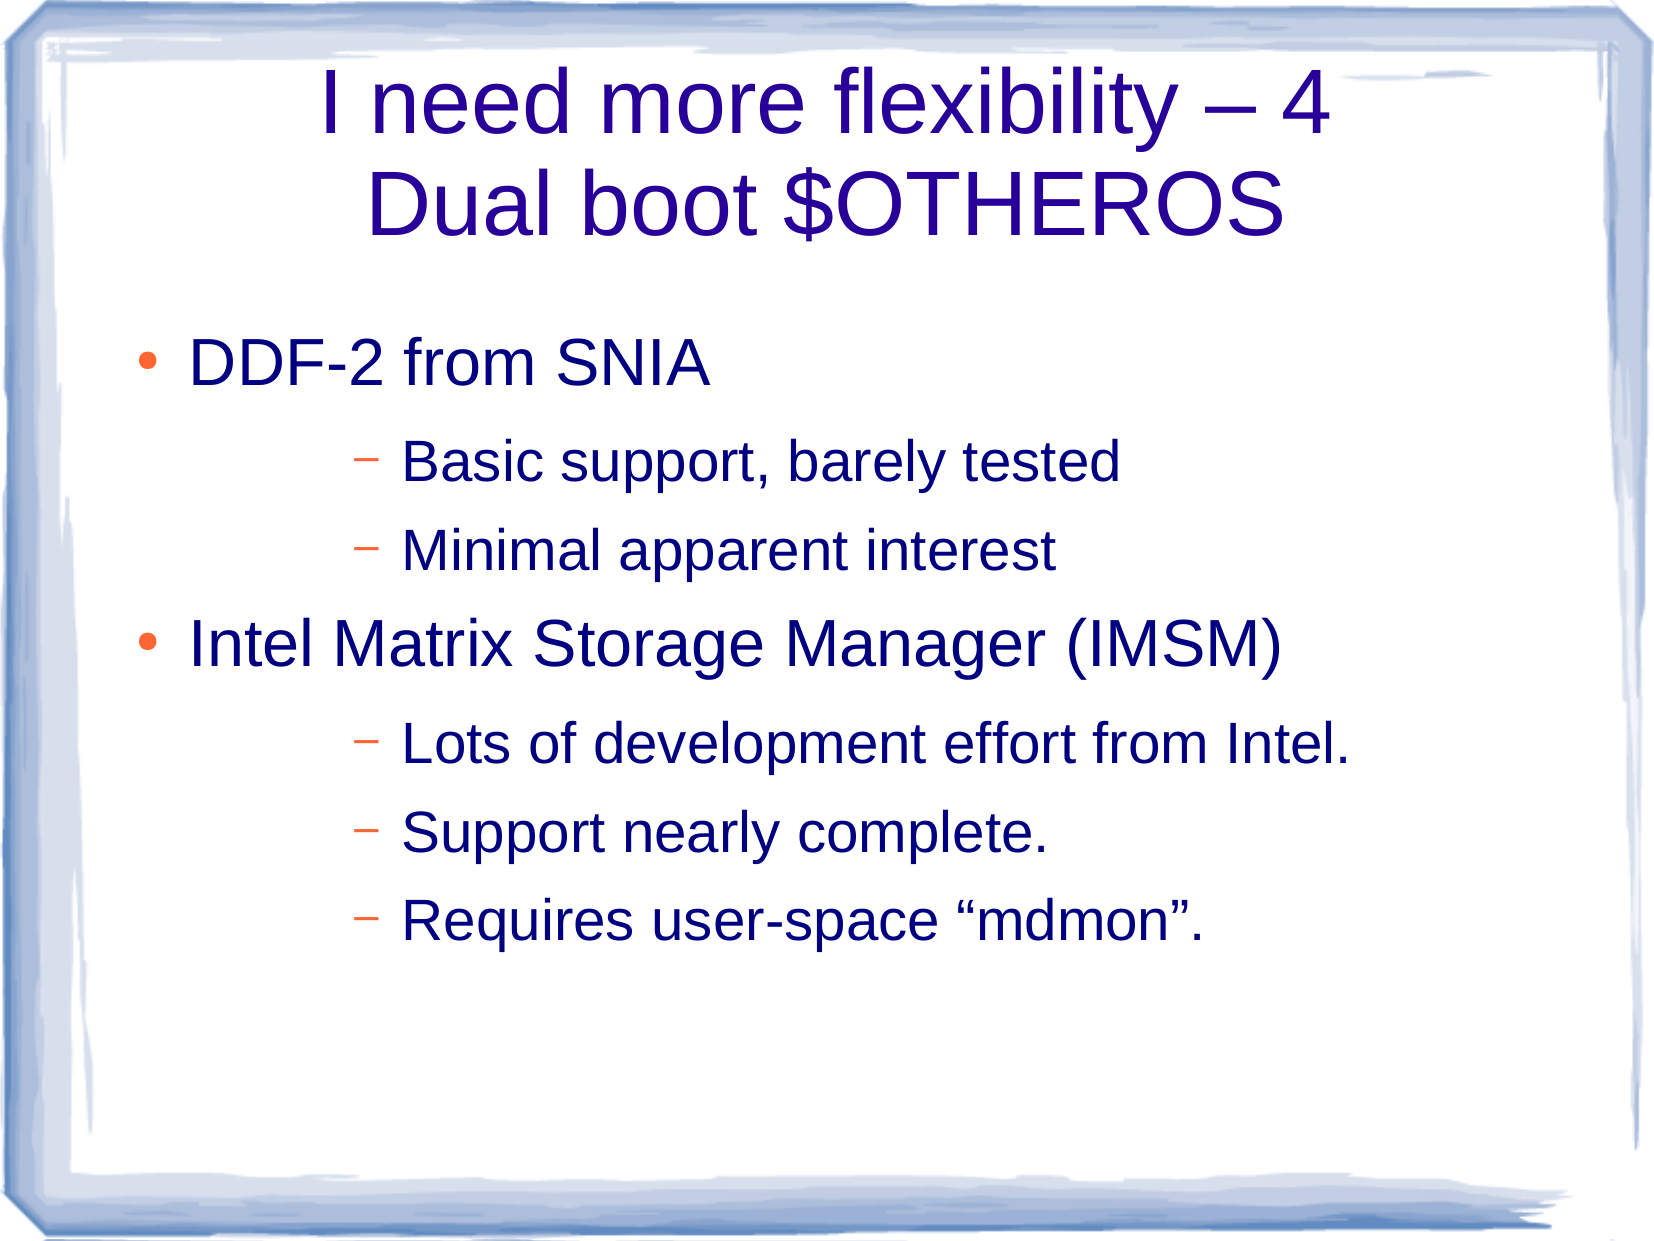

# I need more flexibility – 4 Dual boot $OTHEROS
DDF-2 from SNIA
Basic support, barely tested
Minimal apparent interest
Intel Matrix Storage Manager (IMSM)
Lots of development effort from Intel.
Support nearly complete.
Requires user-space “mdmon”.